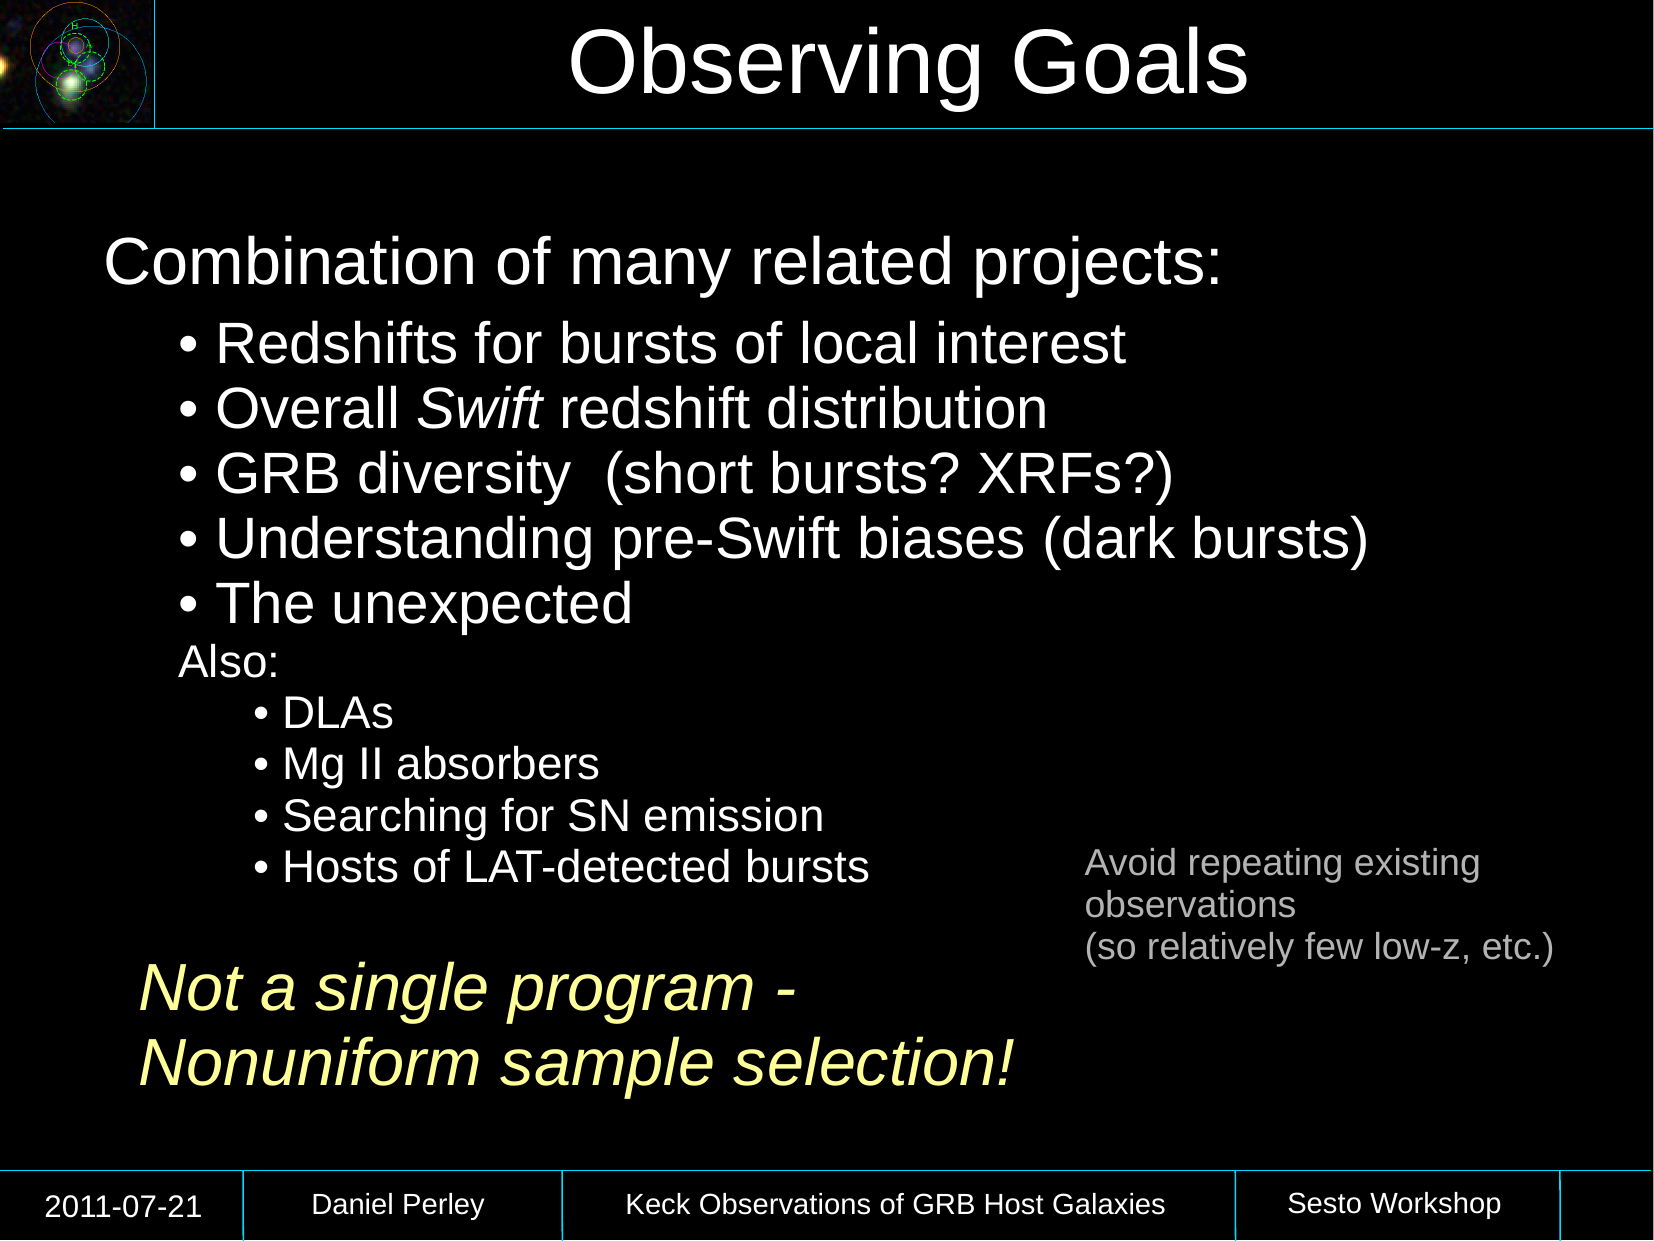

# Observing Goals
Combination of many related projects:
	• Redshifts for bursts of local interest
	• Overall Swift redshift distribution
	• GRB diversity (short bursts? XRFs?)
	• Understanding pre-Swift biases (dark bursts)
	• The unexpected
	Also:
		• DLAs
		• Mg II absorbers
		• Searching for SN emission
		• Hosts of LAT-detected bursts
Avoid repeating existing observations
(so relatively few low-z, etc.)
Not a single program -
Nonuniform sample selection!